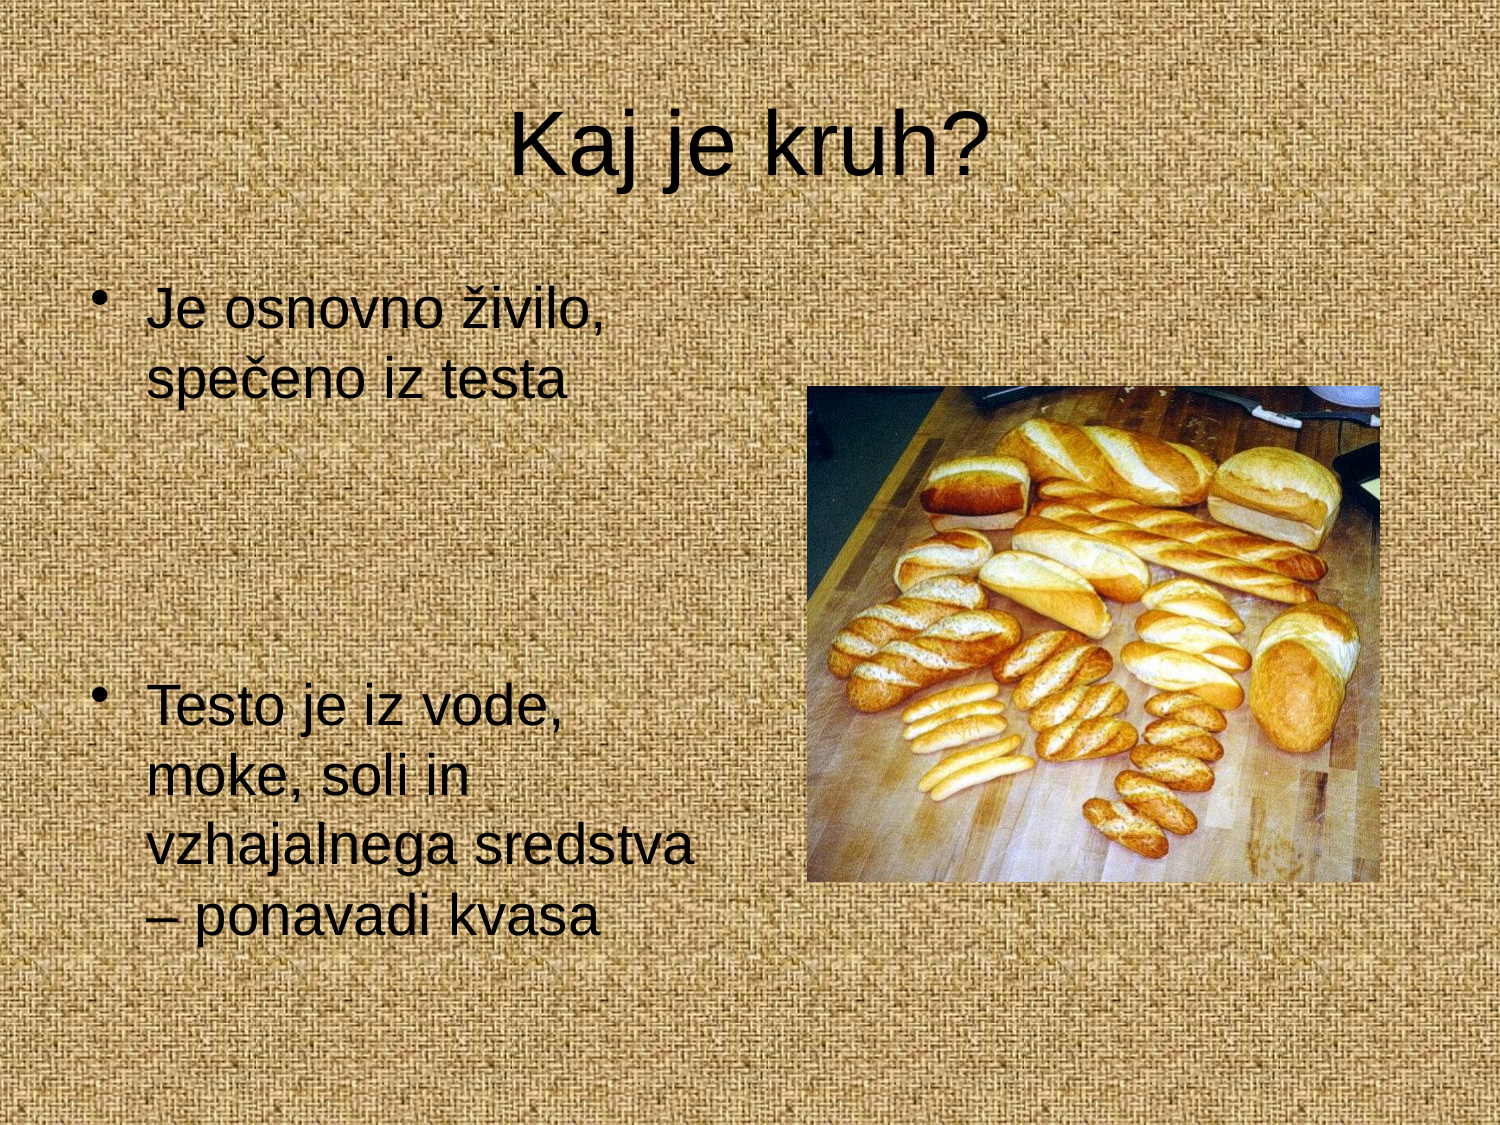

# Kaj je kruh?
Je osnovno živilo, spečeno iz testa
Testo je iz vode, moke, soli in vzhajalnega sredstva – ponavadi kvasa